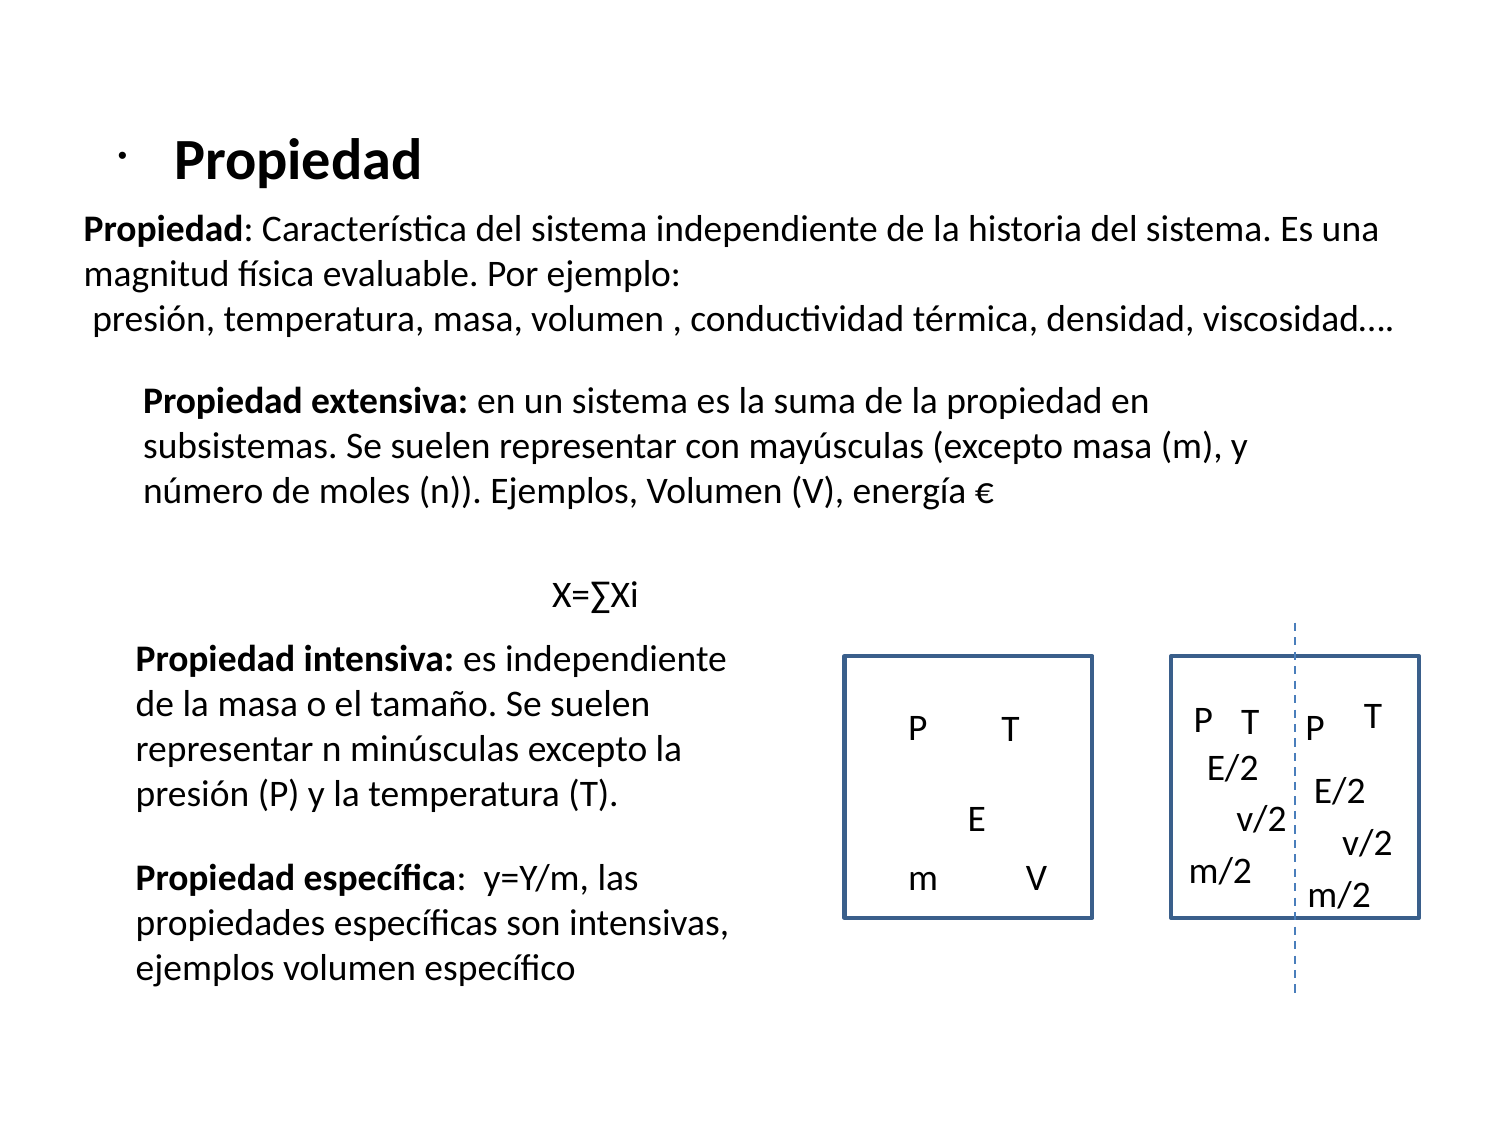

Propiedad
Propiedad: Característica del sistema independiente de la historia del sistema. Es una magnitud física evaluable. Por ejemplo:
 presión, temperatura, masa, volumen , conductividad térmica, densidad, viscosidad….
Propiedad extensiva: en un sistema es la suma de la propiedad en subsistemas. Se suelen representar con mayúsculas (excepto masa (m), y número de moles (n)). Ejemplos, Volumen (V), energía €
X=∑Xi
Propiedad intensiva: es independiente de la masa o el tamaño. Se suelen representar n minúsculas excepto la presión (P) y la temperatura (T).
T
P
T
P
P
T
E/2
E/2
E
v/2
v/2
m/2
Propiedad específica: y=Y/m, las propiedades específicas son intensivas, ejemplos volumen específico
m
V
m/2